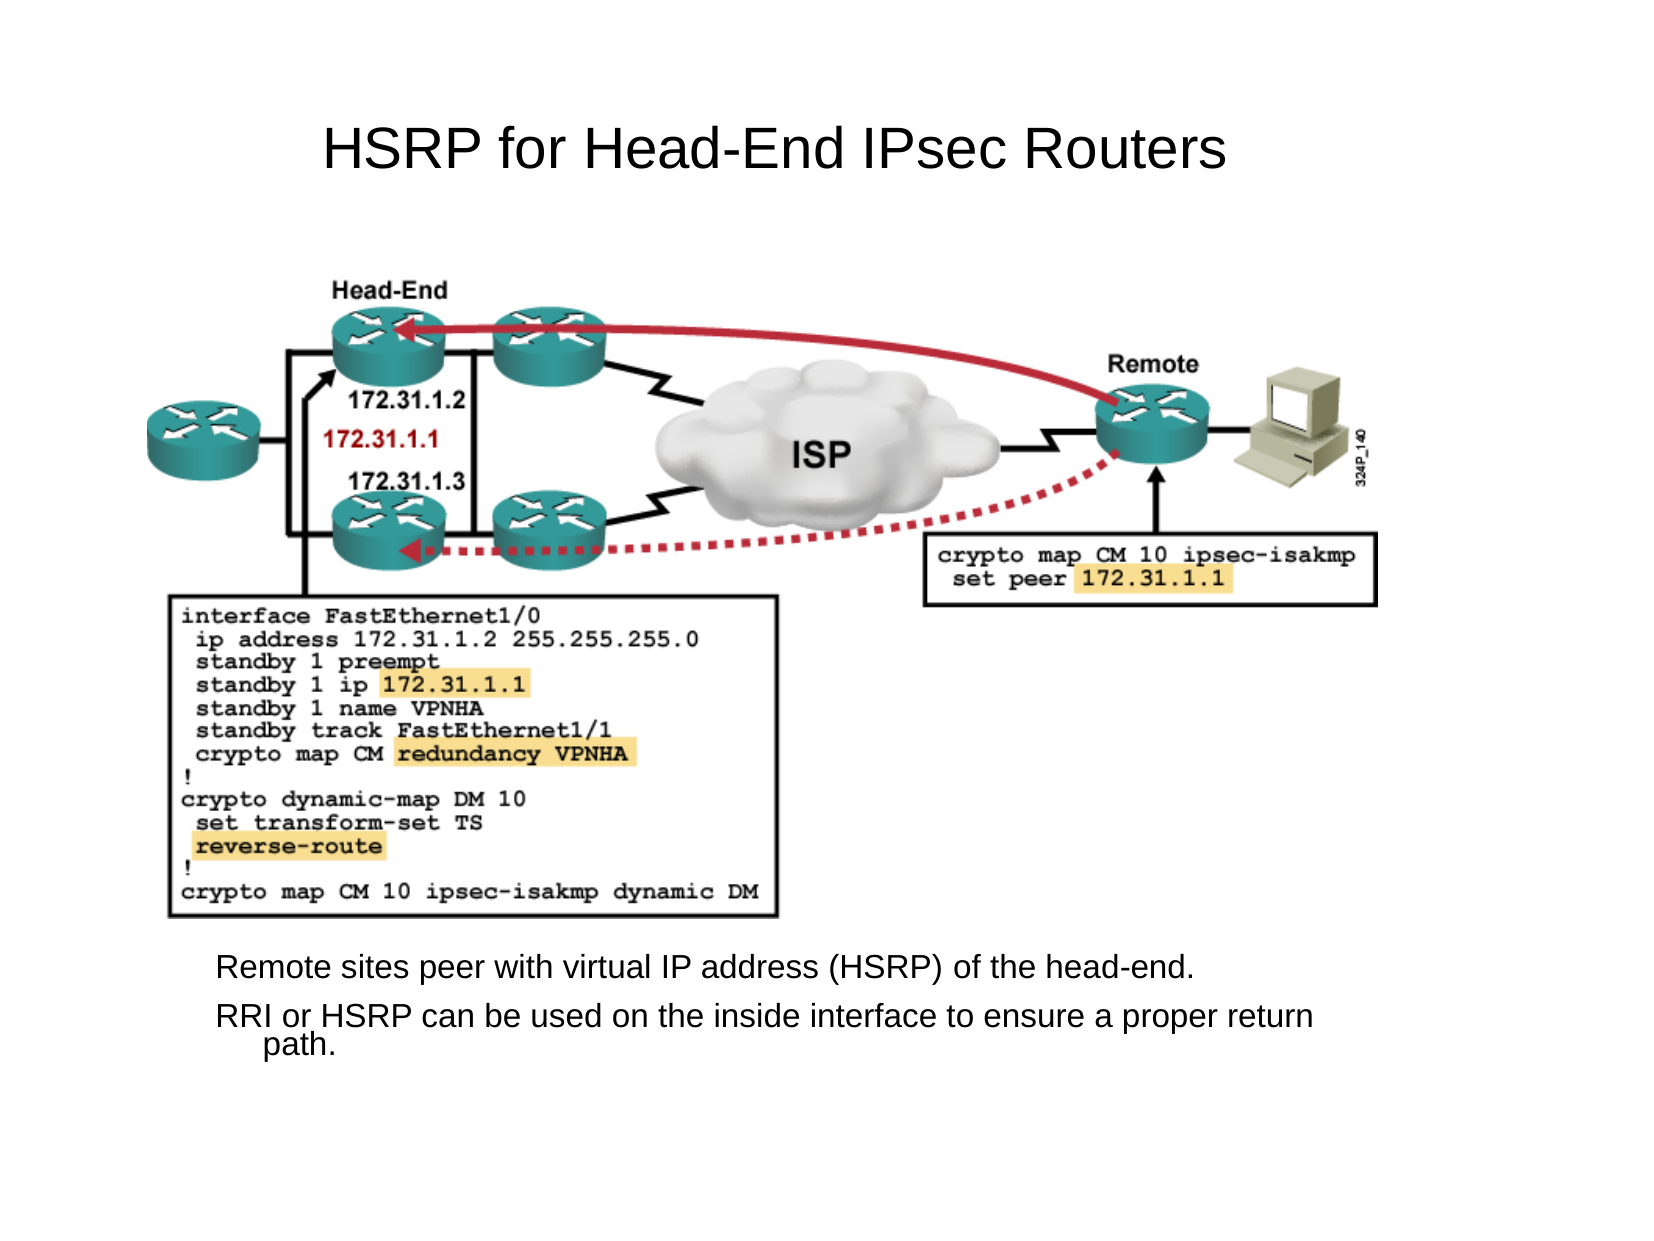

# HSRP for Head-End IPsec Routers
Remote sites peer with virtual IP address (HSRP) of the head-end.
RRI or HSRP can be used on the inside interface to ensure a proper return path.